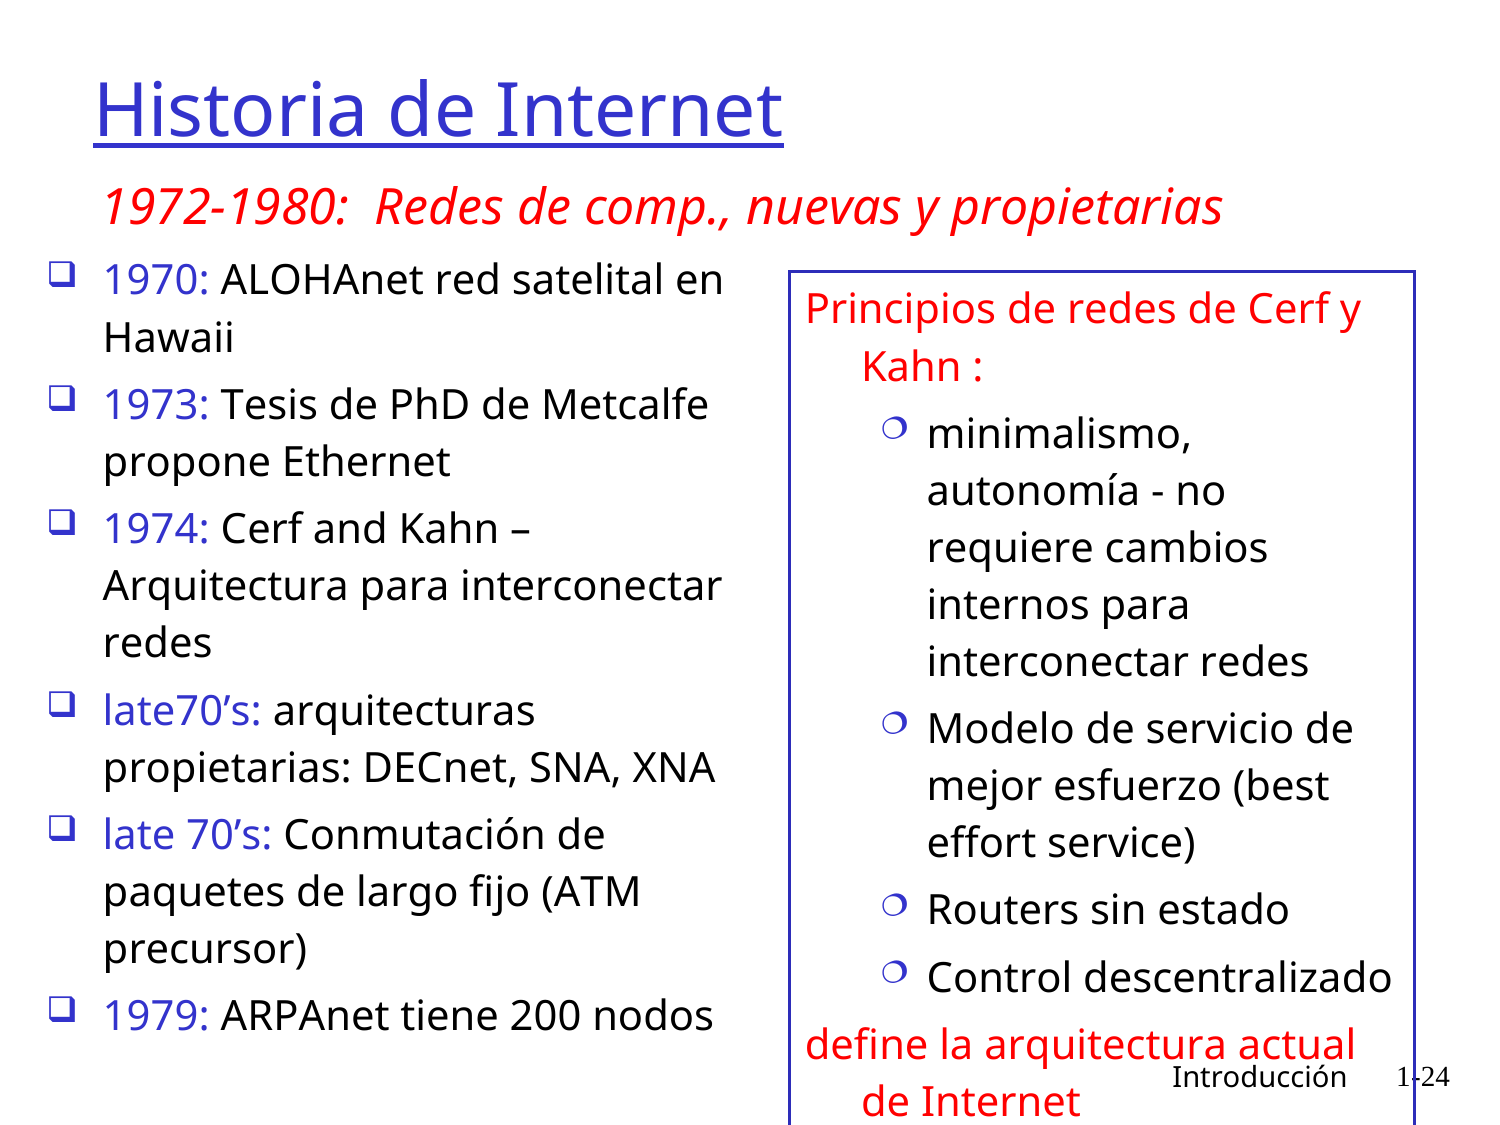

# Historia de Internet
1972-1980: Redes de comp., nuevas y propietarias
1970: ALOHAnet red satelital en Hawaii
1973: Tesis de PhD de Metcalfe propone Ethernet
1974: Cerf and Kahn – Arquitectura para interconectar redes
late70’s: arquitecturas propietarias: DECnet, SNA, XNA
late 70’s: Conmutación de paquetes de largo fijo (ATM precursor)
1979: ARPAnet tiene 200 nodos
Principios de redes de Cerf y Kahn :
minimalismo, autonomía - no requiere cambios internos para interconectar redes
Modelo de servicio de mejor esfuerzo (best effort service)
Routers sin estado
Control descentralizado
define la arquitectura actual de Internet
 Introducción